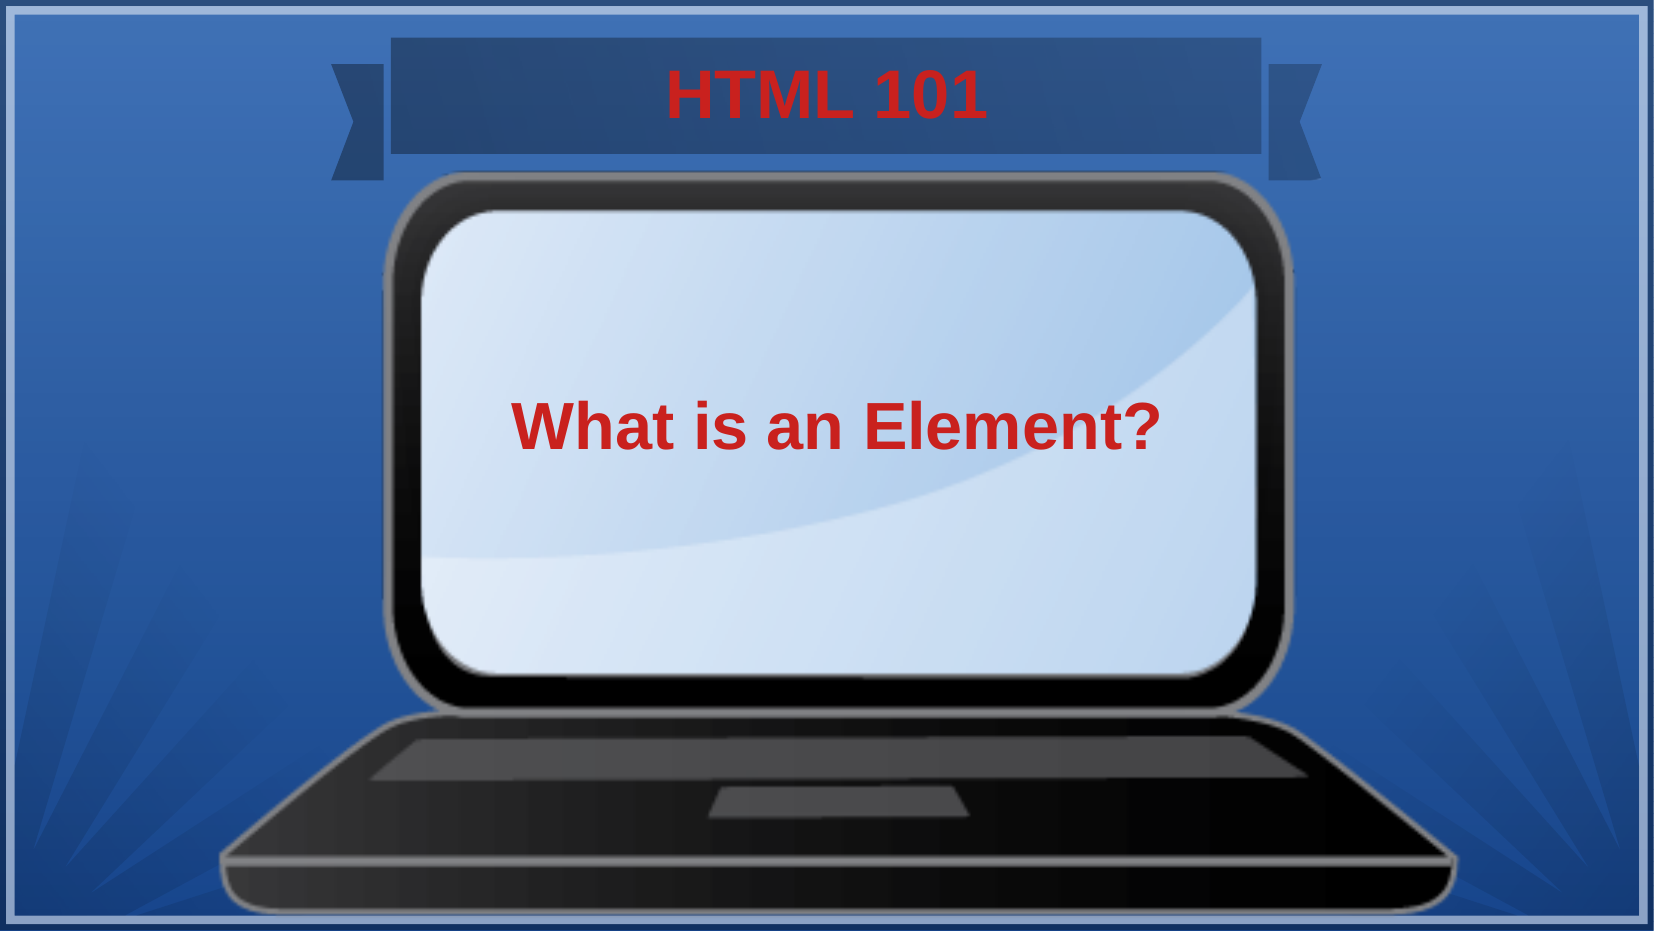

# HTML 101
What is an Element?